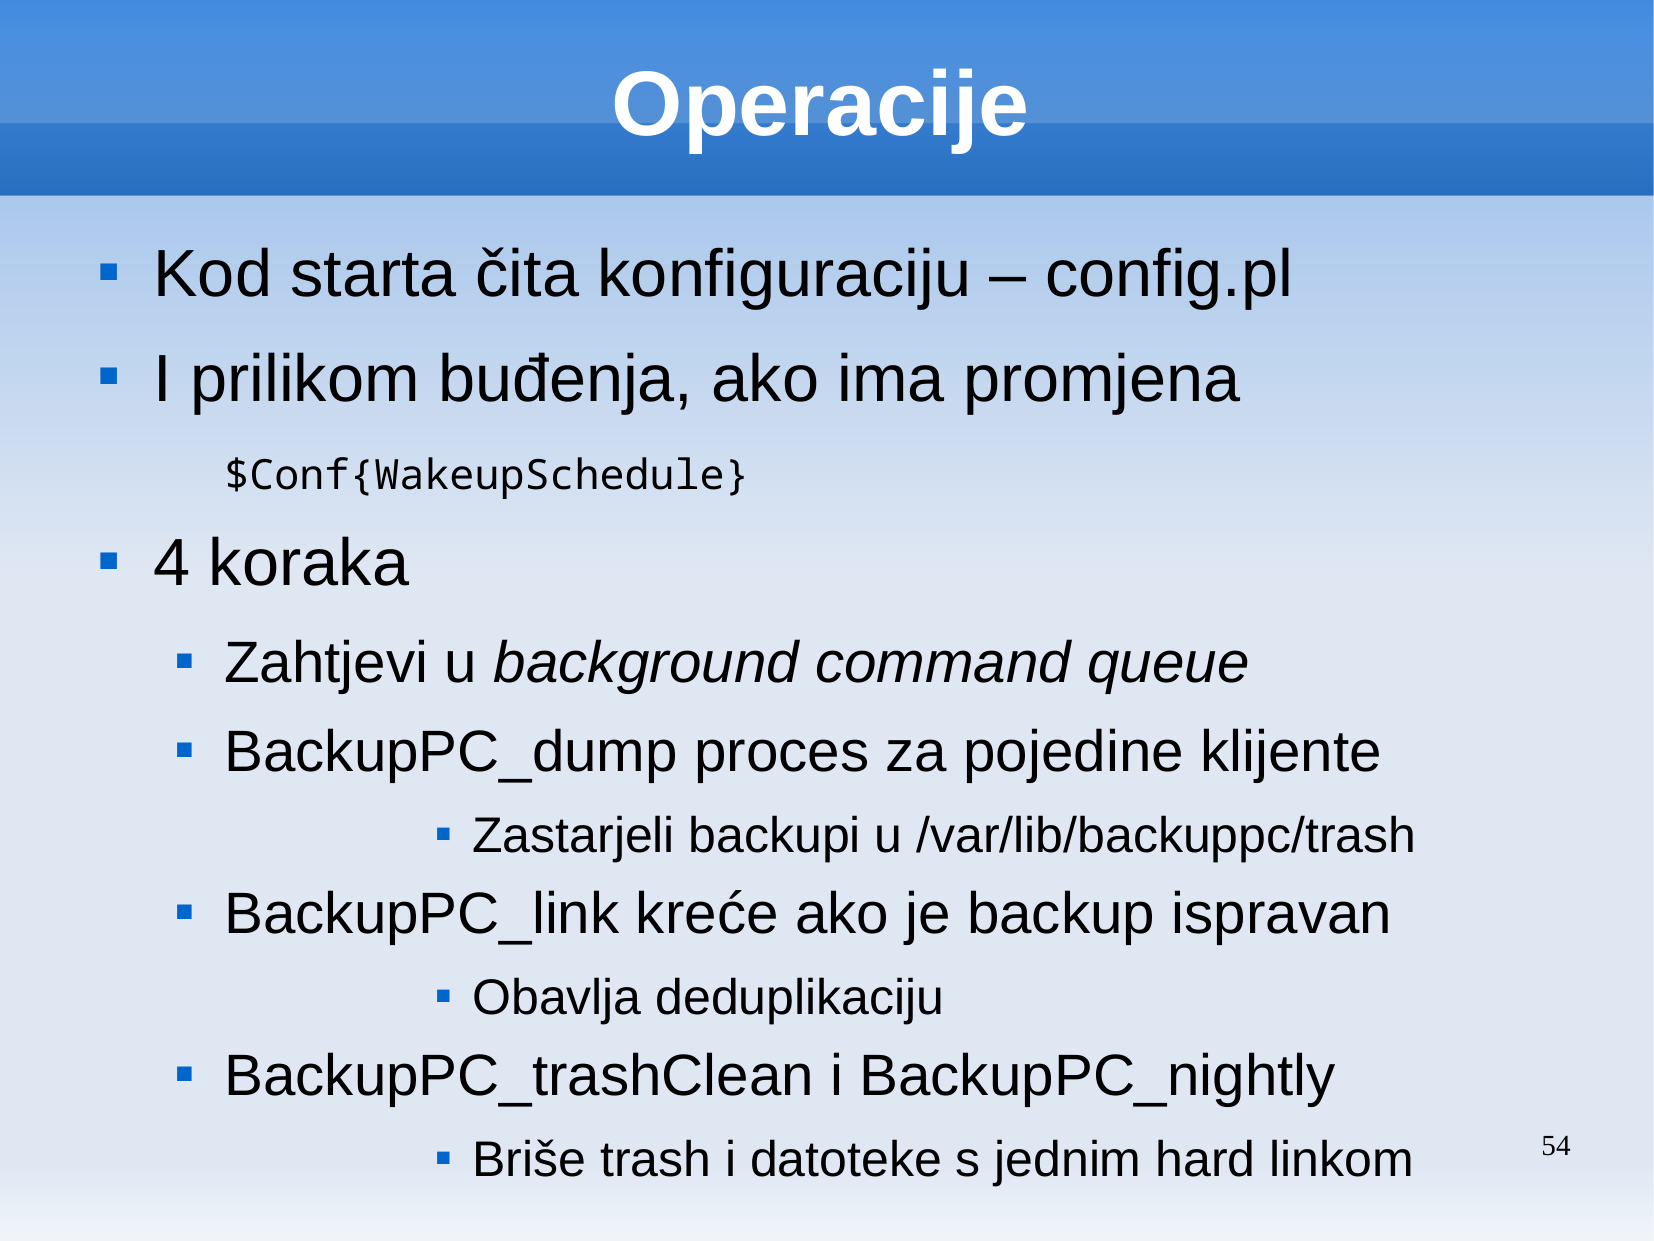

# Operacije
Kod starta čita konfiguraciju – config.pl
I prilikom buđenja, ako ima promjena
$Conf{WakeupSchedule}
4 koraka
Zahtjevi u background command queue
BackupPC_dump proces za pojedine klijente
Zastarjeli backupi u /var/lib/backuppc/trash
BackupPC_link kreće ako je backup ispravan
Obavlja deduplikaciju
BackupPC_trashClean i BackupPC_nightly
Briše trash i datoteke s jednim hard linkom
54